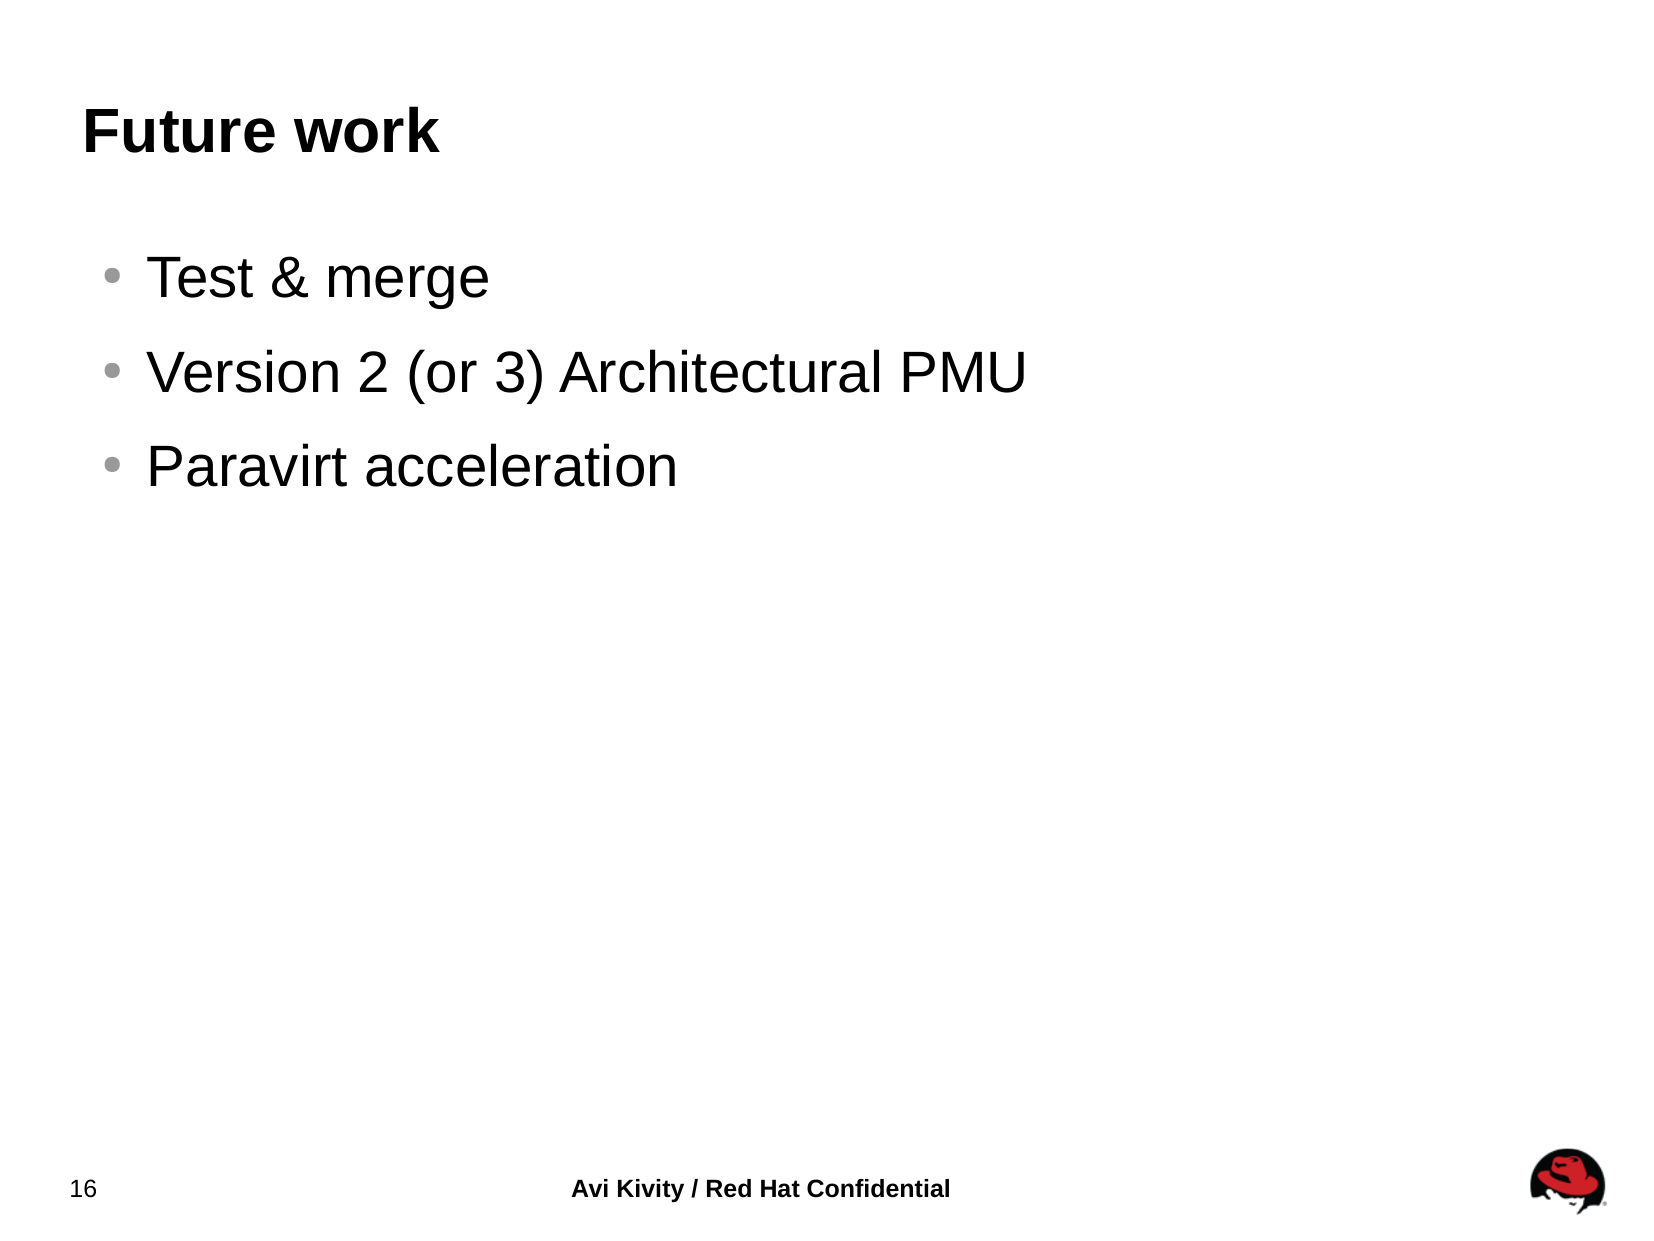

# Future work
Test & merge
Version 2 (or 3) Architectural PMU
Paravirt acceleration